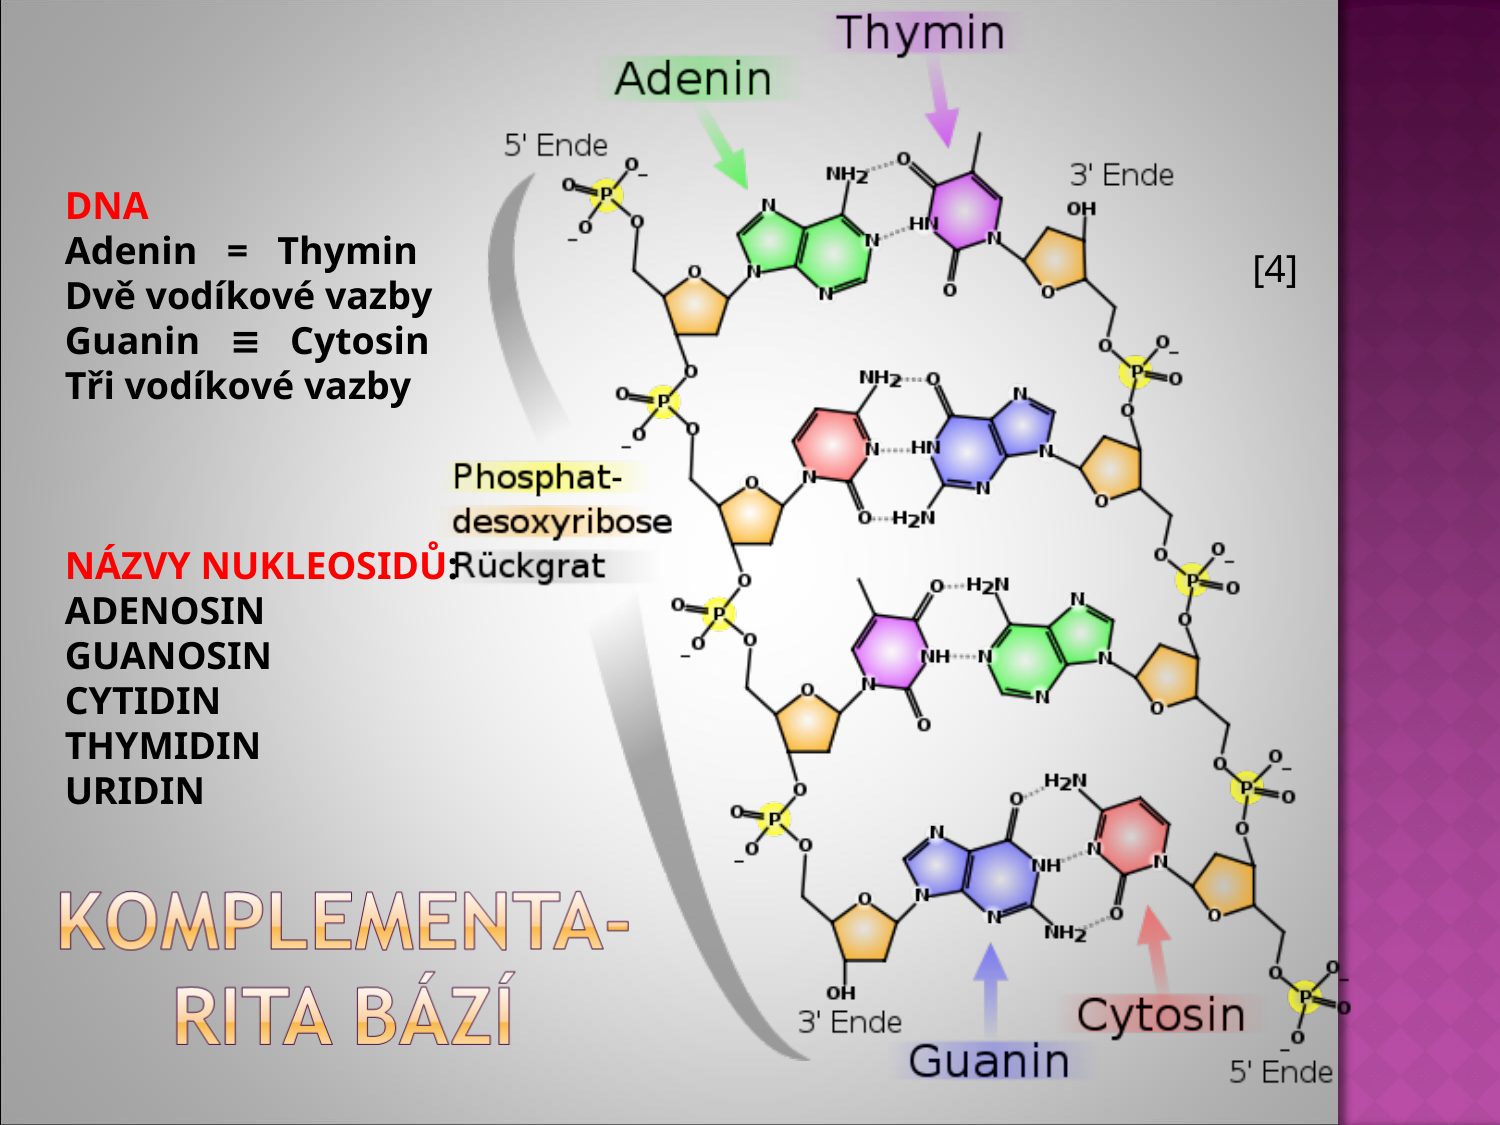

DNA
Adenin = Thymin
Dvě vodíkové vazby
Guanin ≡ Cytosin
Tři vodíkové vazby
NÁZVY NUKLEOSIDŮ:
ADENOSIN
GUANOSIN
CYTIDIN
THYMIDIN
URIDIN
[4]